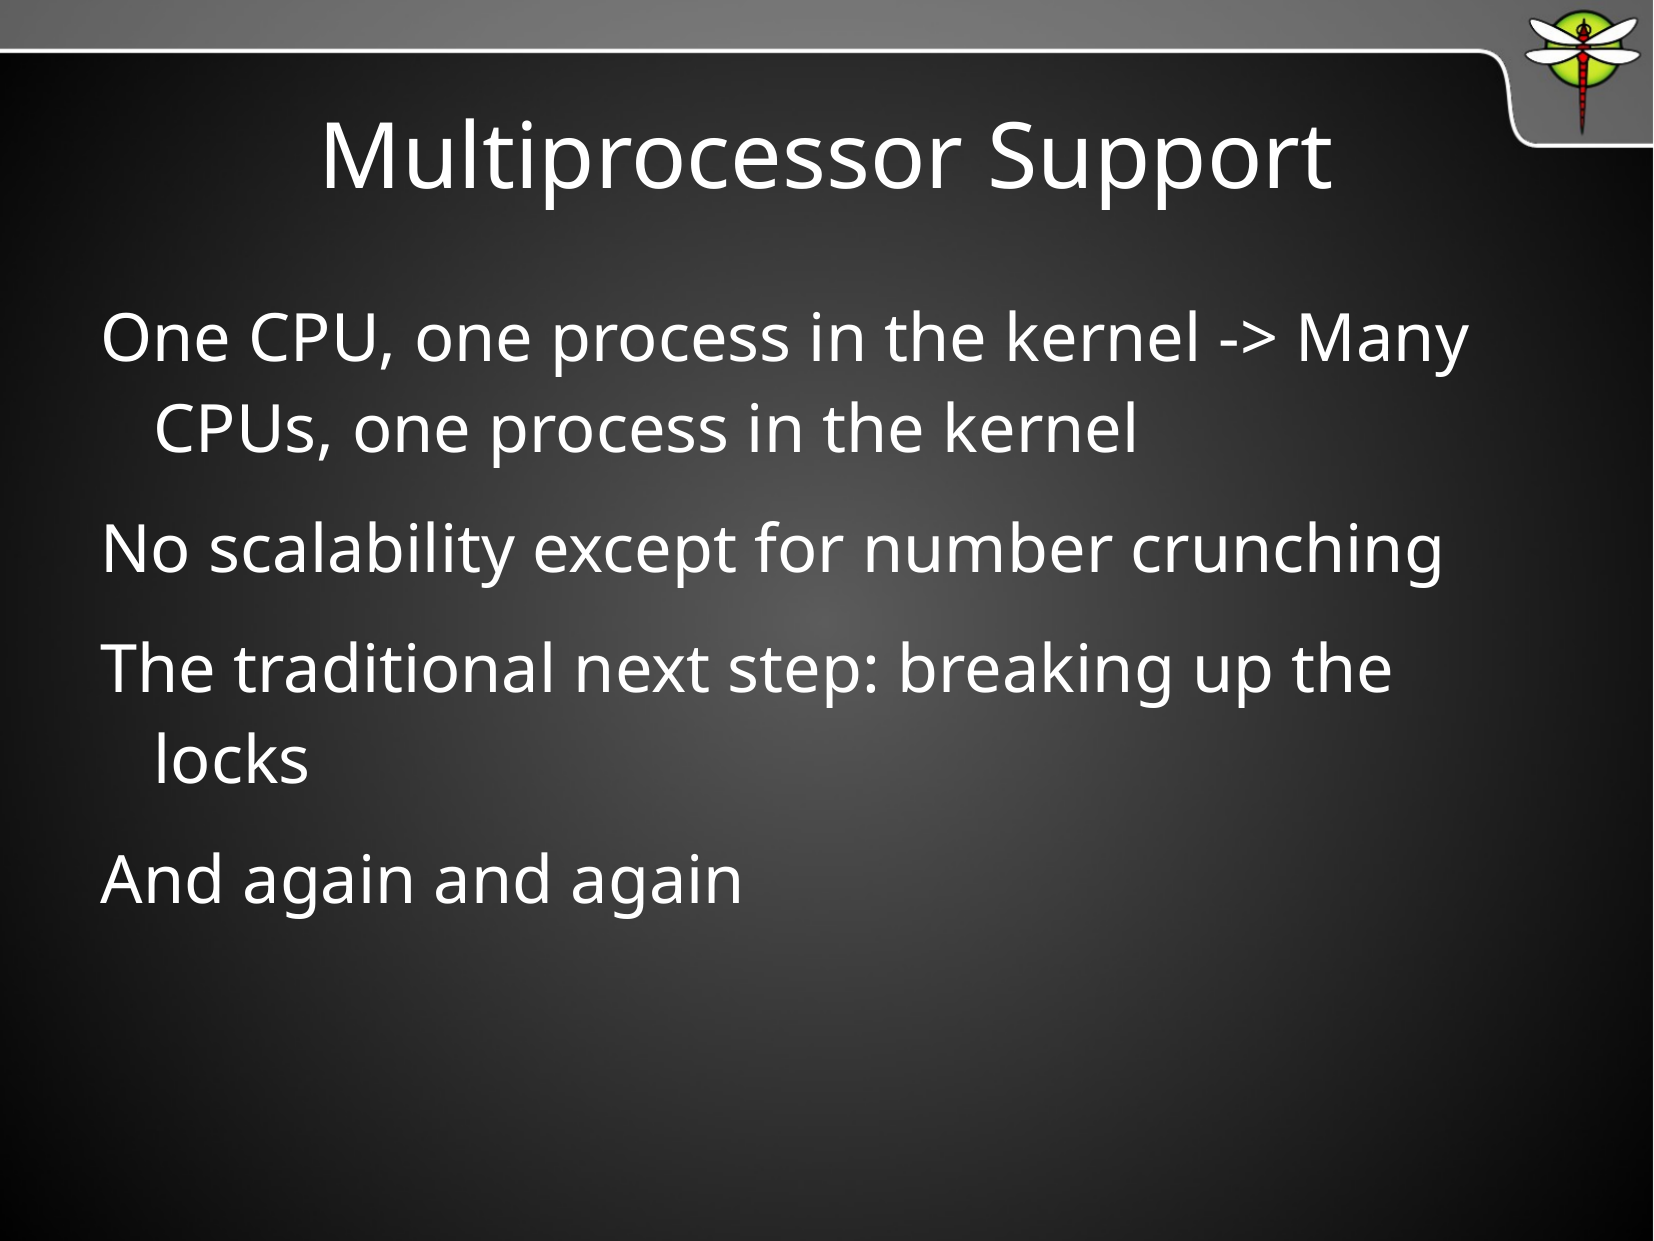

# Multiprocessor Support
One CPU, one process in the kernel -> Many CPUs, one process in the kernel
No scalability except for number crunching
The traditional next step: breaking up the locks
And again and again